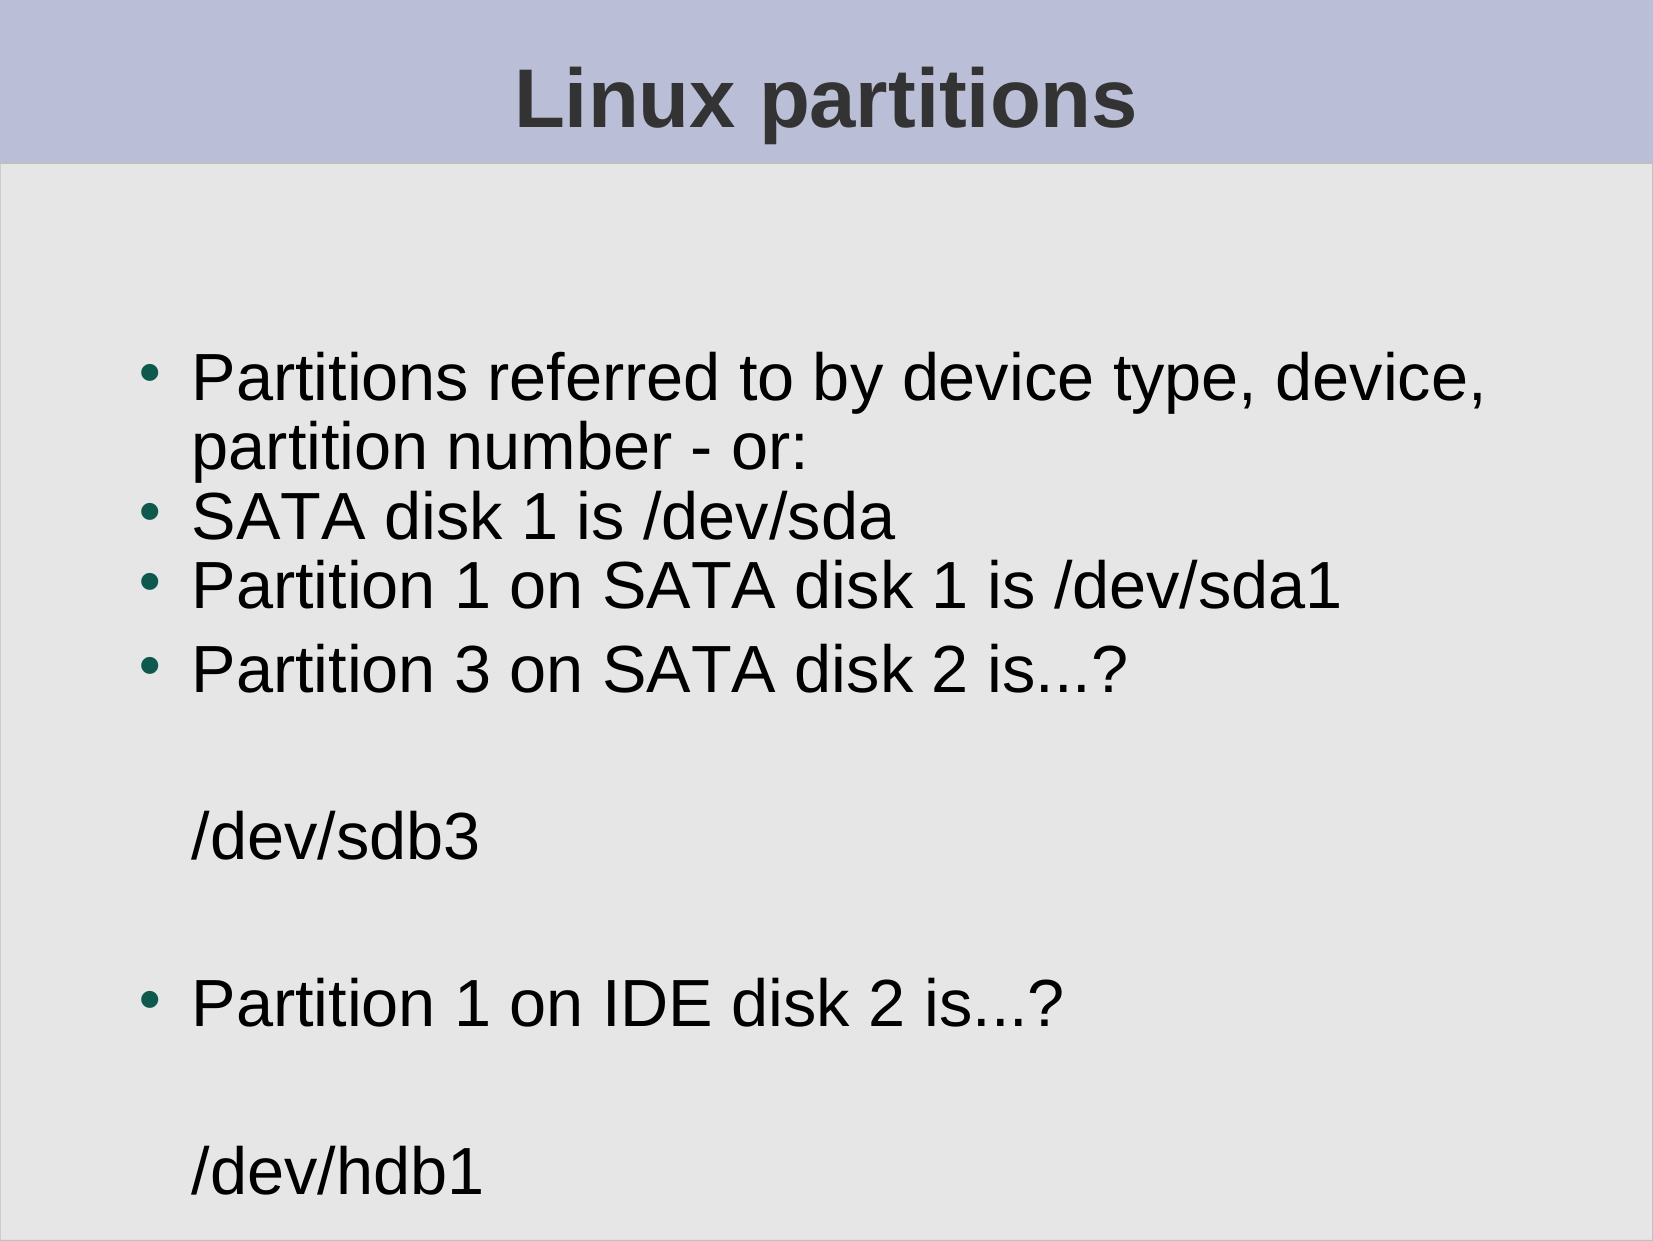

# Linux partitions
Partitions referred to by device type, device, partition number - or:
SATA disk 1 is /dev/sda
Partition 1 on SATA disk 1 is /dev/sda1
Partition 3 on SATA disk 2 is...?
/dev/sdb3
Partition 1 on IDE disk 2 is...?
/dev/hdb1